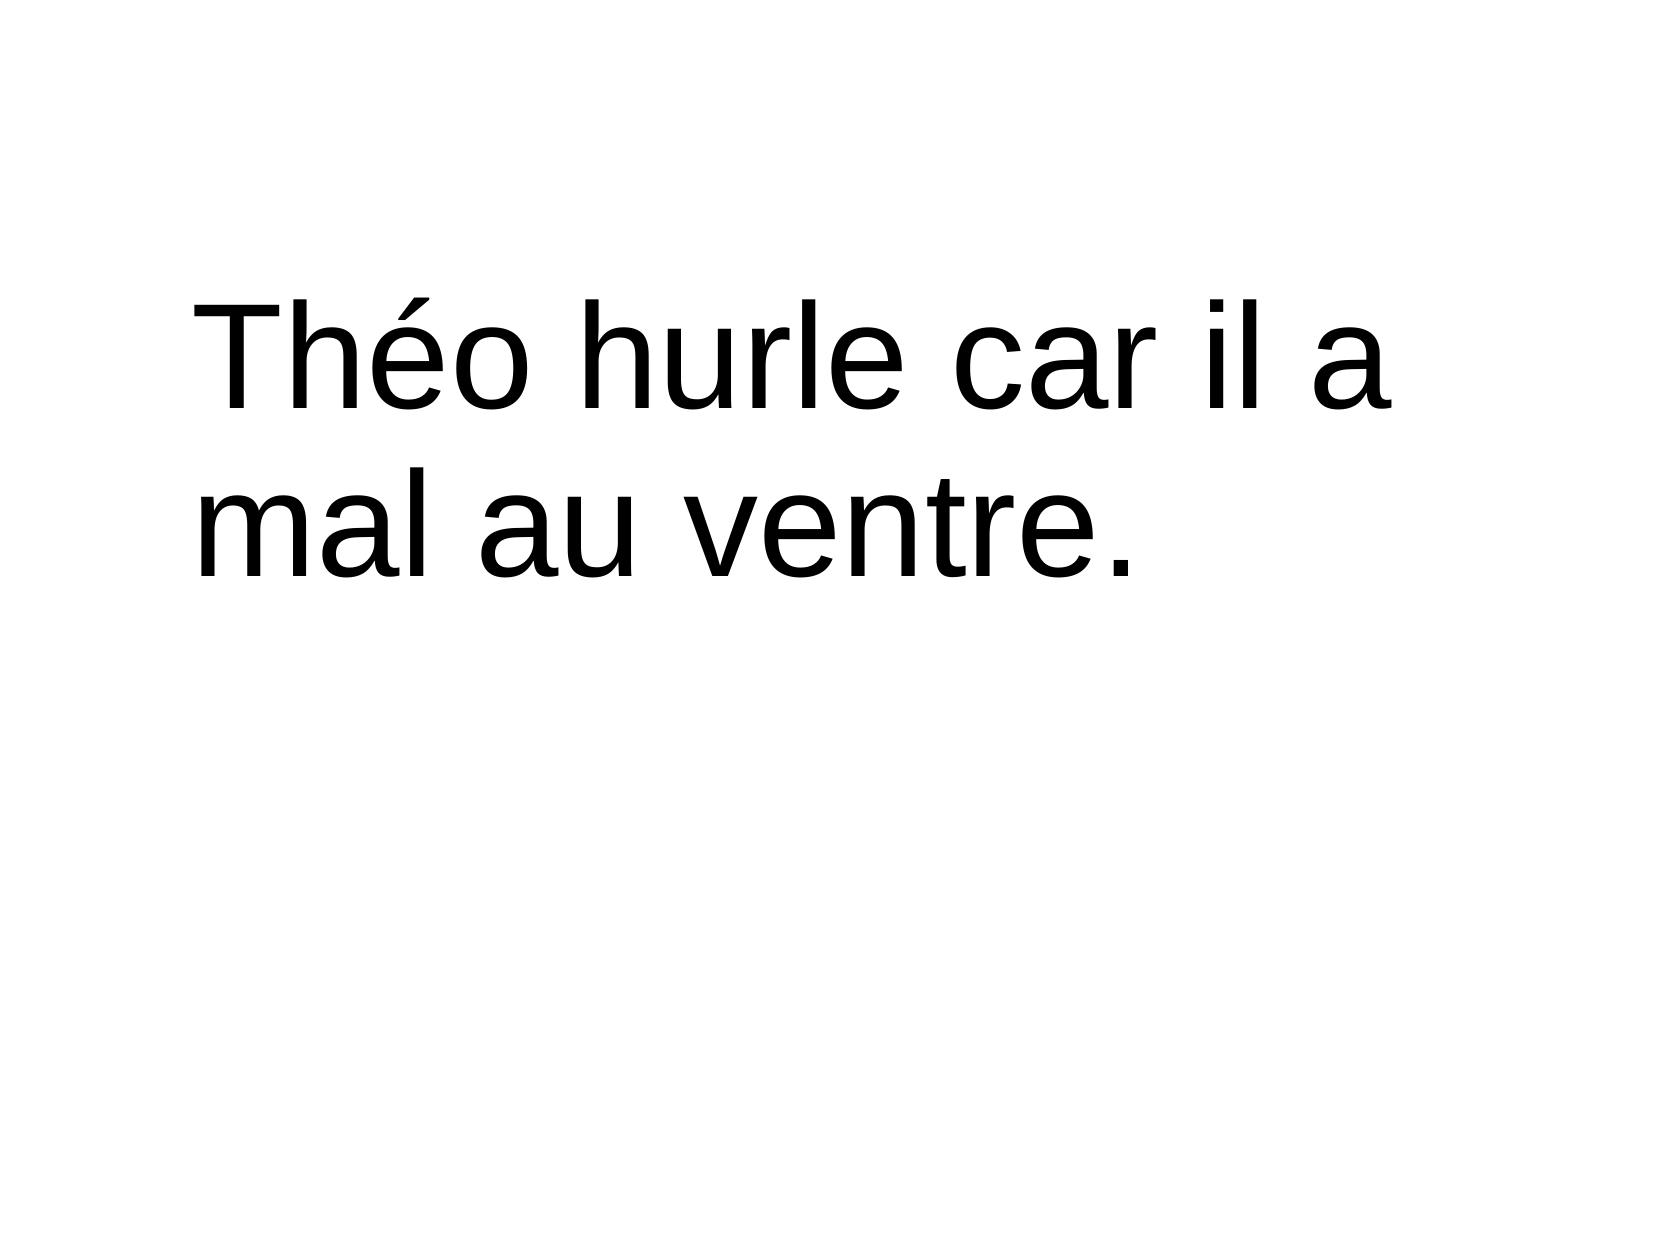

Théo hurle car il a mal au ventre.